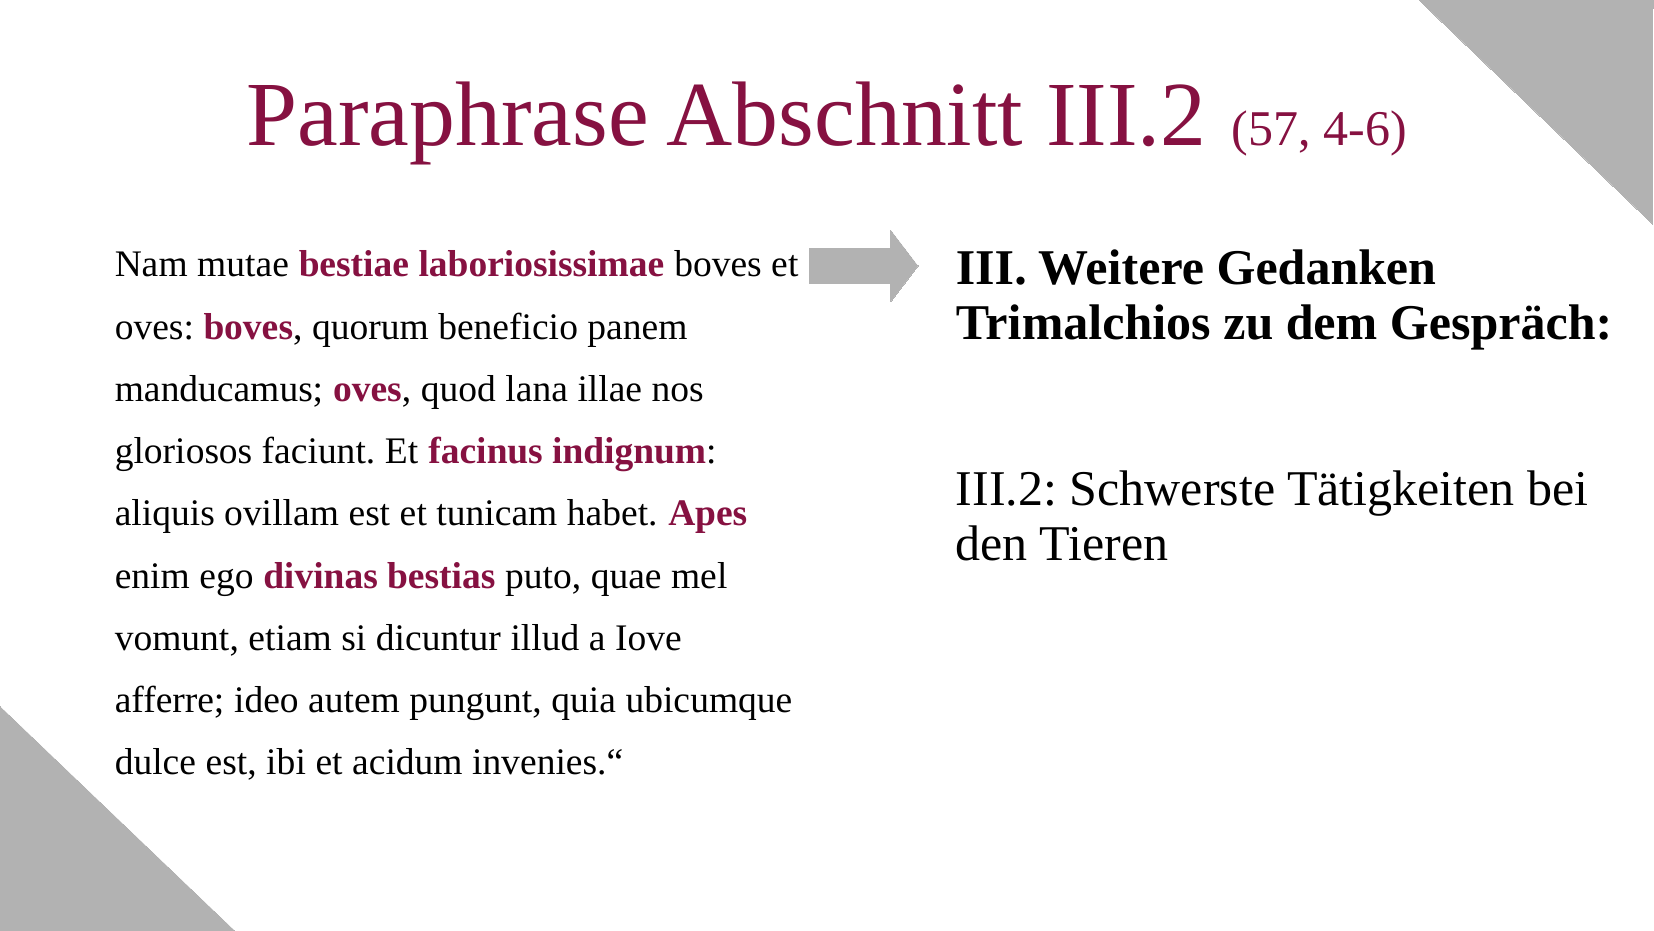

# Paraphrase Abschnitt III.2 (57, 4-6)
Nam mutae bestiae laboriosissimae boves et oves: boves, quorum beneficio panem manducamus; oves, quod lana illae nos gloriosos faciunt. Et facinus indignum: aliquis ovillam est et tunicam habet. Apes enim ego divinas bestias puto, quae mel vomunt, etiam si dicuntur illud a Iove afferre; ideo autem pungunt, quia ubicumque dulce est, ibi et acidum invenies.“
III. Weitere Gedanken Trimalchios zu dem Gespräch:
III.2: Schwerste Tätigkeiten bei den Tieren